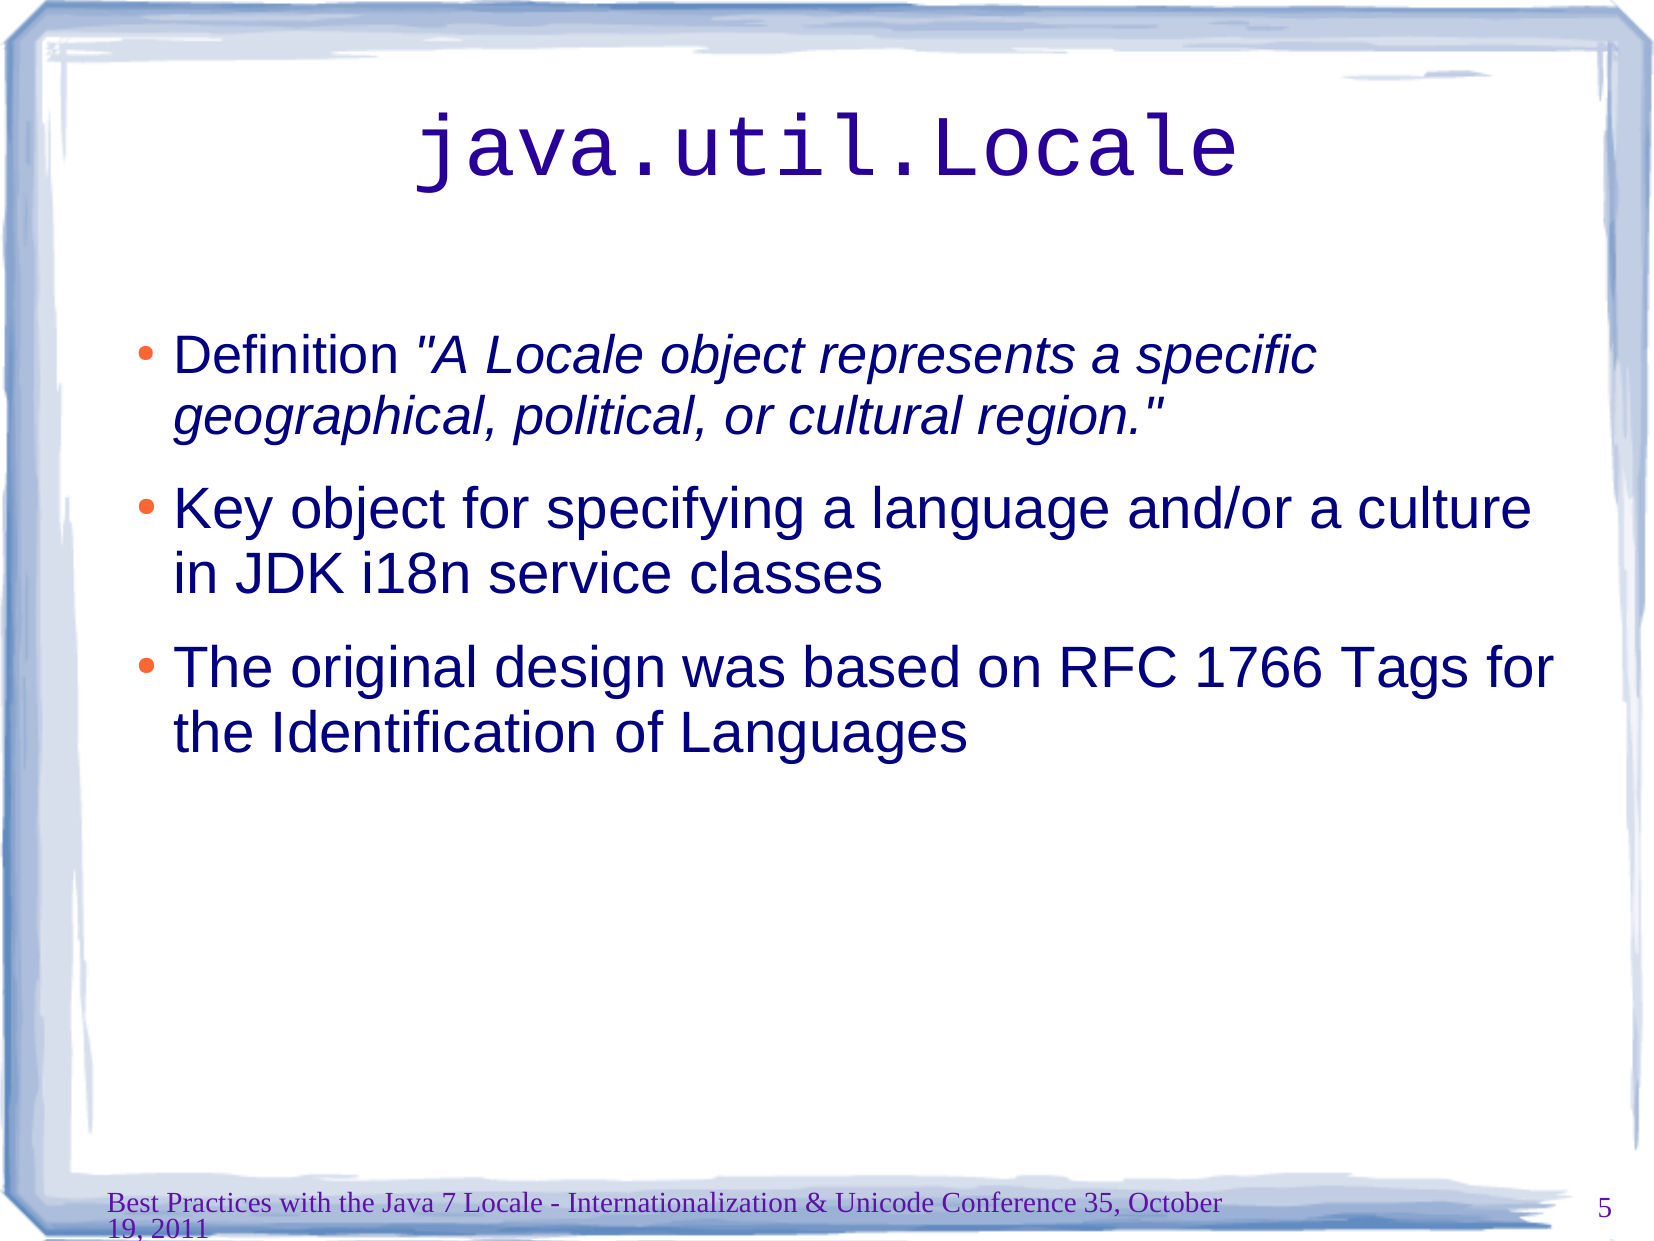

# java.util.Locale
Definition "A Locale object represents a specific geographical, political, or cultural region."
Key object for specifying a language and/or a culture in JDK i18n service classes
The original design was based on RFC 1766 Tags for the Identification of Languages
Best Practices with the Java 7 Locale - Internationalization & Unicode Conference 35, October 19, 2011
5